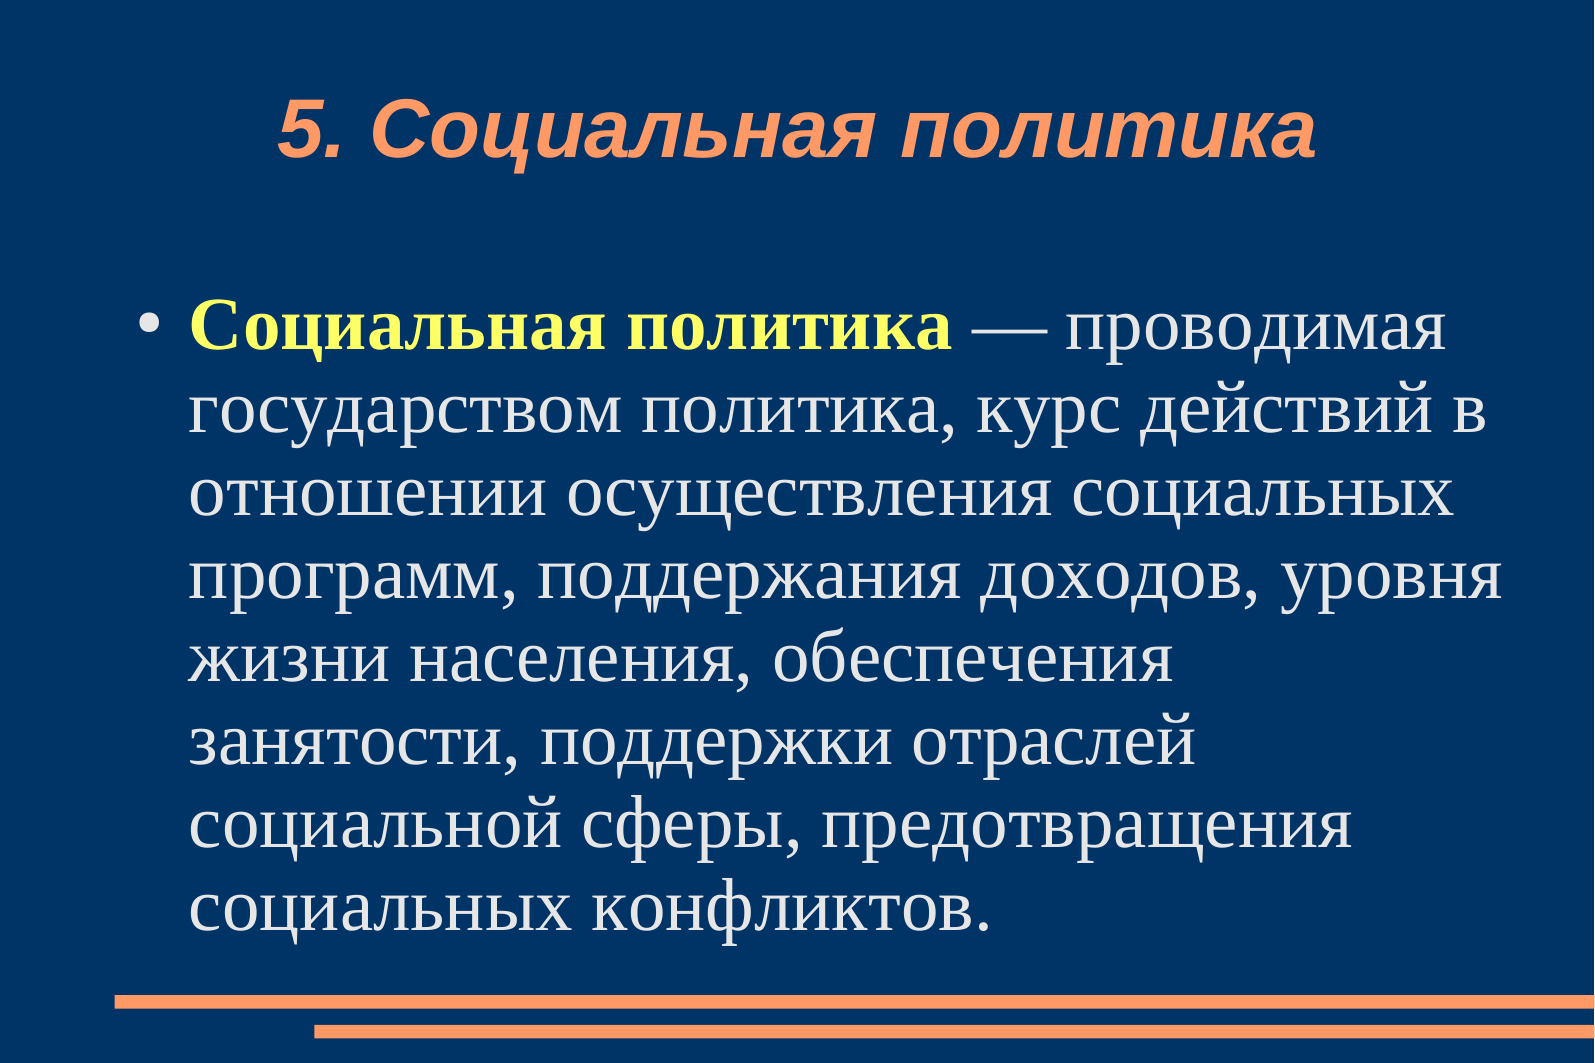

# 5. Социальная политика
Социальная политика — проводимая государством политика, курс действий в отношении осуществления социальных программ, поддержания доходов, уровня жизни населения, обеспечения занятости, поддержки отраслей социальной сферы, предотвращения социальных конфликтов.